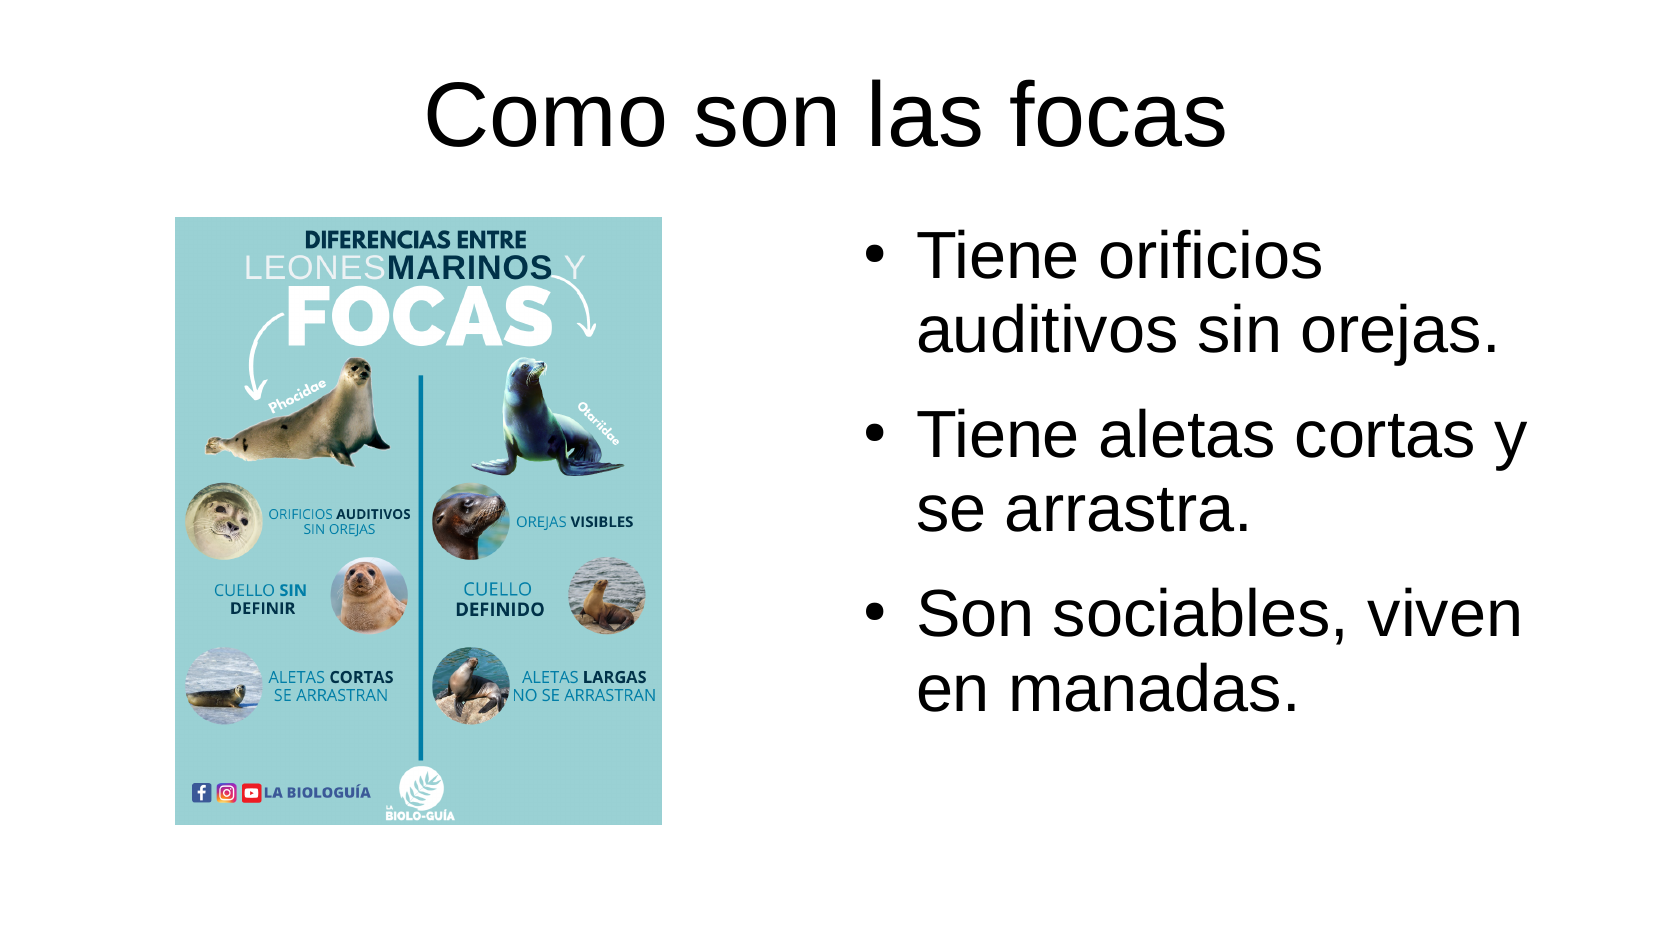

# Como son las focas
Tiene orificios auditivos sin orejas.
Tiene aletas cortas y se arrastra.
Son sociables, viven en manadas.